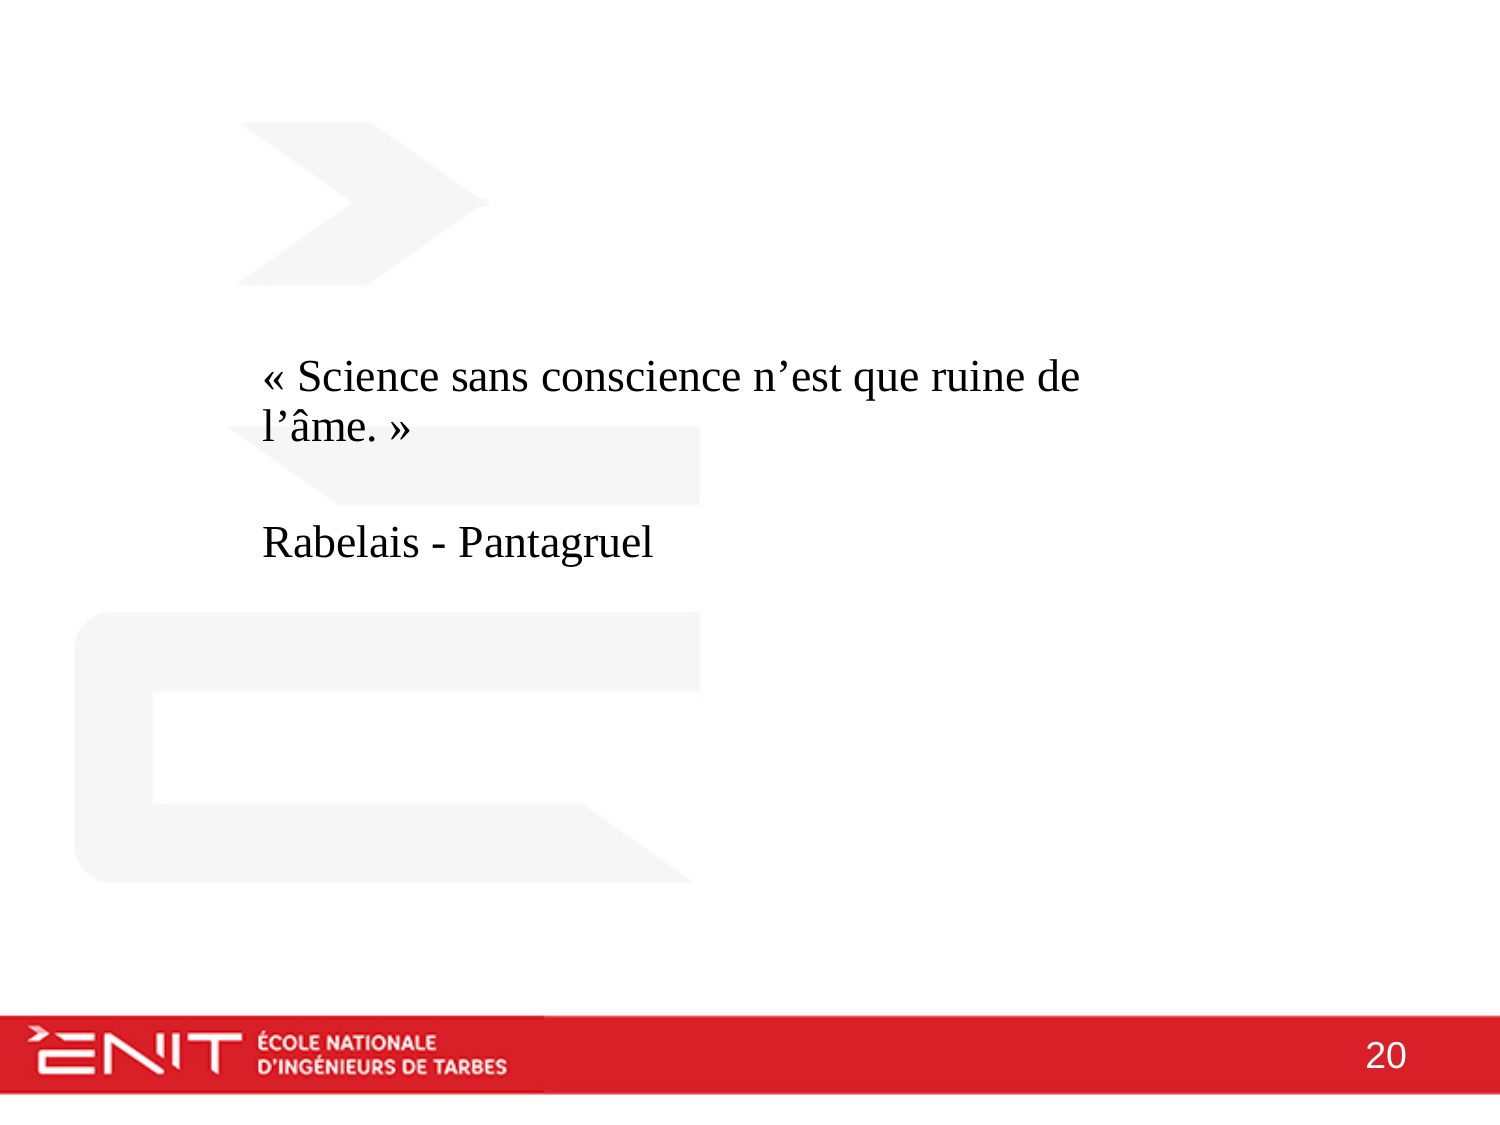

« Science sans conscience n’est que ruine de l’âme. »
Rabelais - Pantagruel